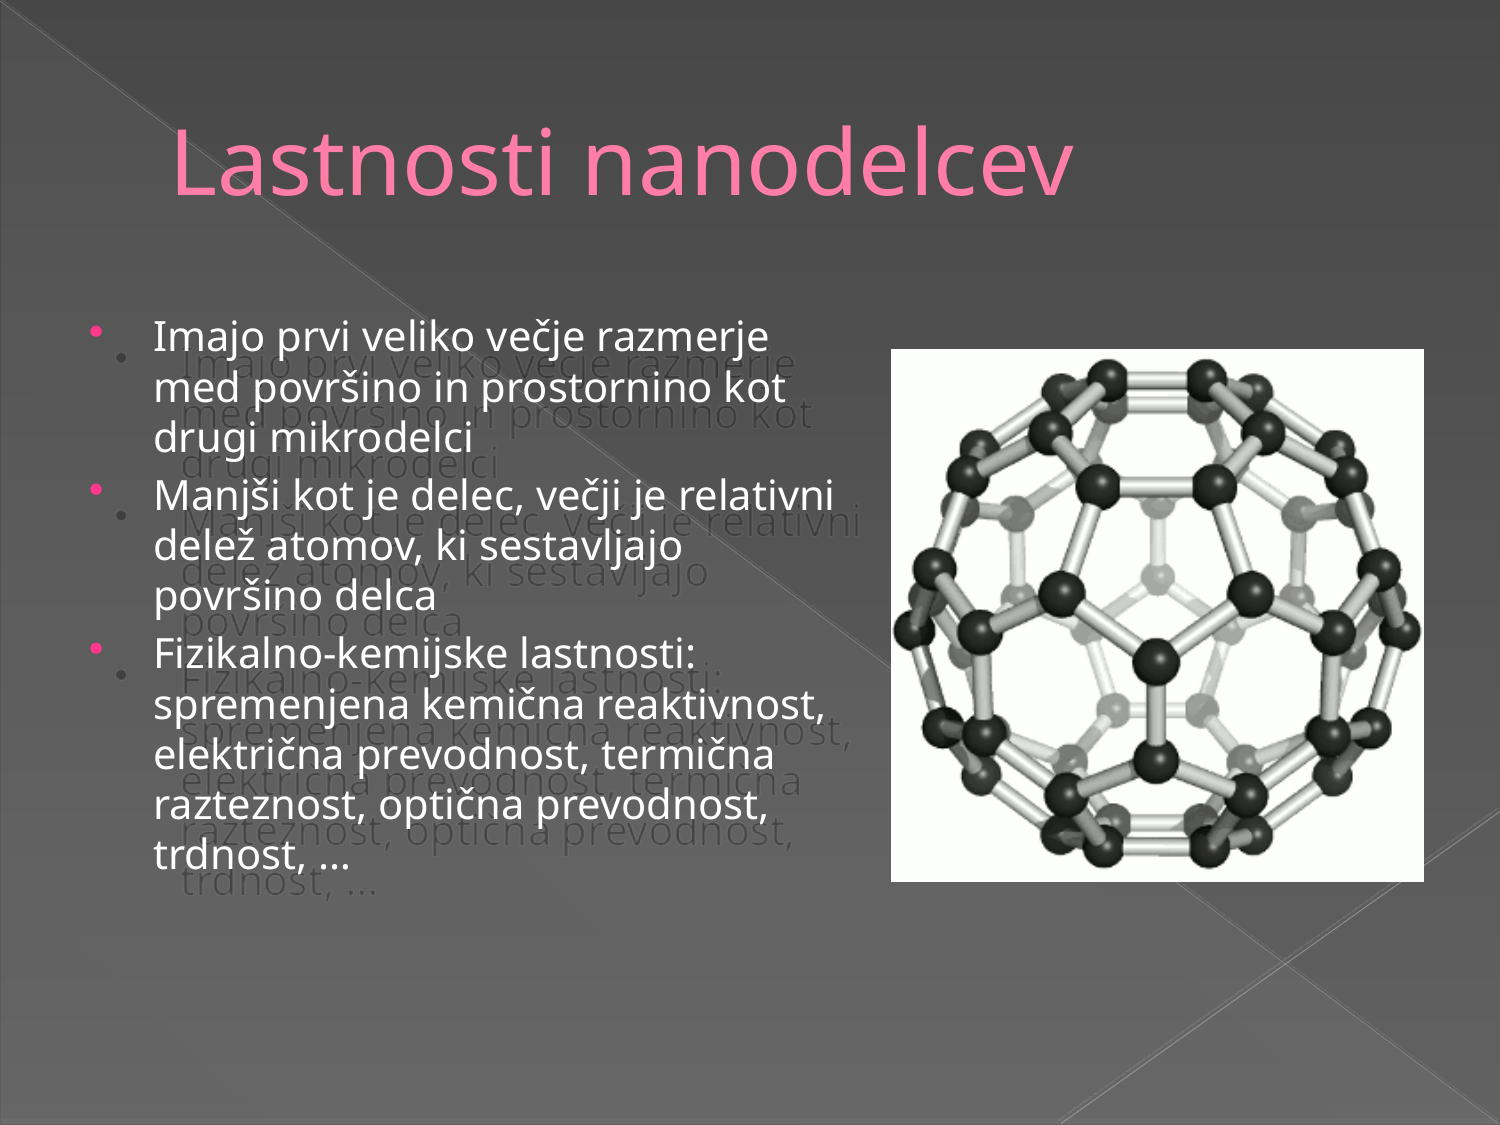

# Lastnosti nanodelcev
Imajo prvi veliko večje razmerje med površino in prostornino kot drugi mikrodelci
Manjši kot je delec, večji je relativni delež atomov, ki sestavljajo površino delca
Fizikalno-kemijske lastnosti: spremenjena kemična reaktivnost, električna prevodnost, termična razteznost, optična prevodnost, trdnost, …